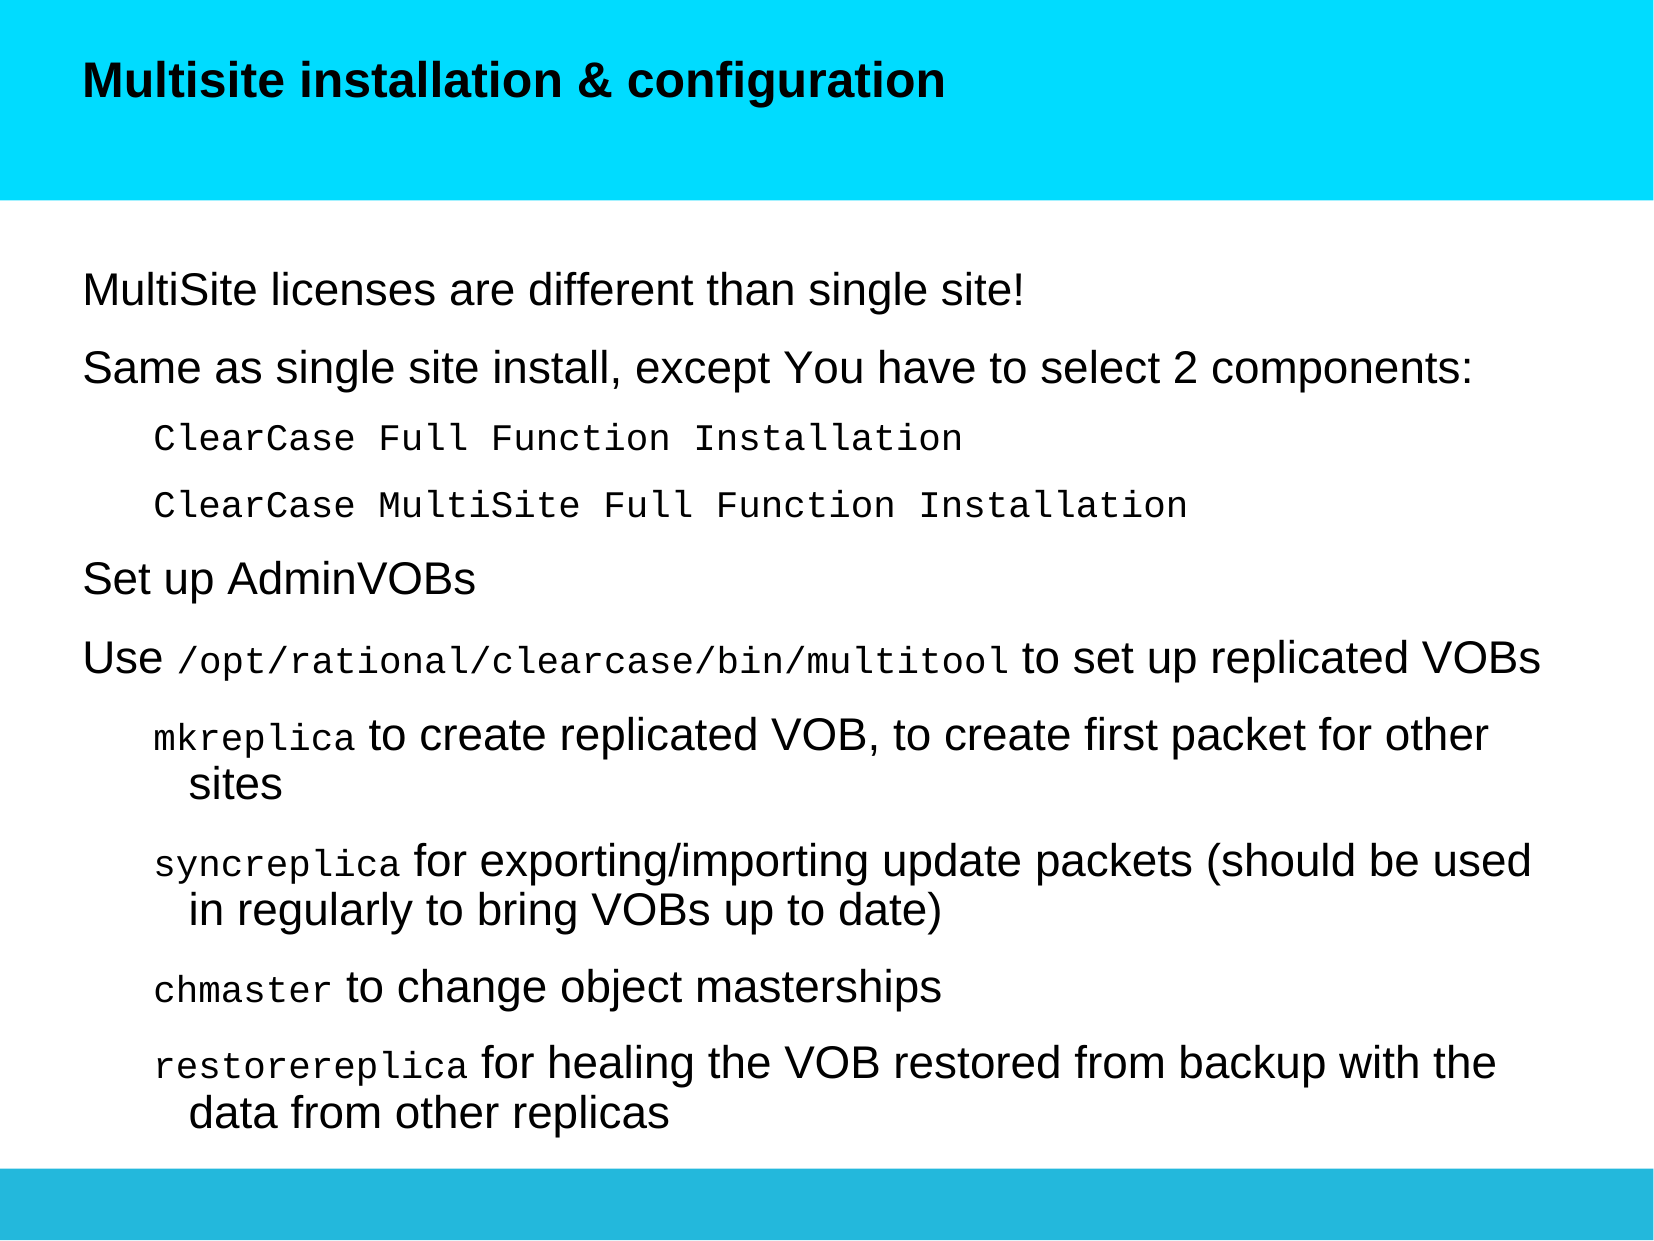

# Multisite installation & configuration
MultiSite licenses are different than single site!
Same as single site install, except You have to select 2 components:
ClearCase Full Function Installation
ClearCase MultiSite Full Function Installation
Set up AdminVOBs
Use /opt/rational/clearcase/bin/multitool to set up replicated VOBs
mkreplica to create replicated VOB, to create first packet for other sites
syncreplica for exporting/importing update packets (should be used in regularly to bring VOBs up to date)
chmaster to change object masterships
restorereplica for healing the VOB restored from backup with the data from other replicas